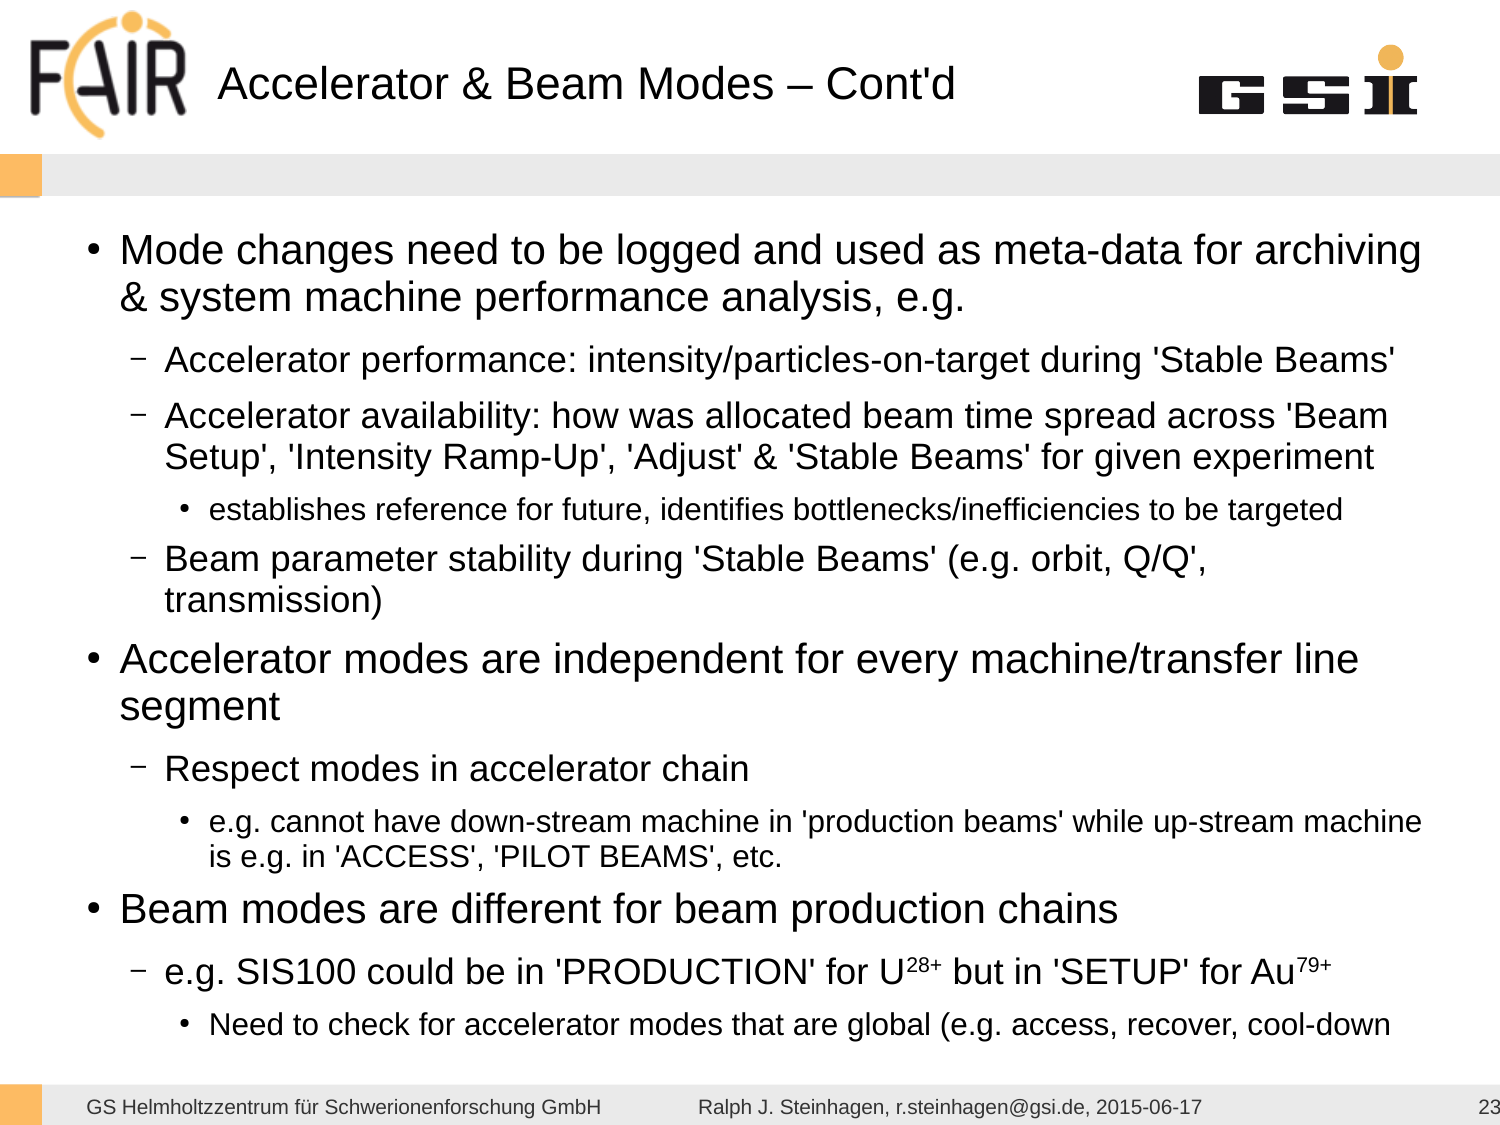

# Accelerator & Beam Modes – Cont'd
Mode changes need to be logged and used as meta-data for archiving & system machine performance analysis, e.g.
Accelerator performance: intensity/particles-on-target during 'Stable Beams'
Accelerator availability: how was allocated beam time spread across 'Beam Setup', 'Intensity Ramp-Up', 'Adjust' & 'Stable Beams' for given experiment
establishes reference for future, identifies bottlenecks/inefficiencies to be targeted
Beam parameter stability during 'Stable Beams' (e.g. orbit, Q/Q', transmission)
Accelerator modes are independent for every machine/transfer line segment
Respect modes in accelerator chain
e.g. cannot have down-stream machine in 'production beams' while up-stream machine is e.g. in 'ACCESS', 'PILOT BEAMS', etc.
Beam modes are different for beam production chains
e.g. SIS100 could be in 'PRODUCTION' for U28+ but in 'SETUP' for Au79+
Need to check for accelerator modes that are global (e.g. access, recover, cool-down